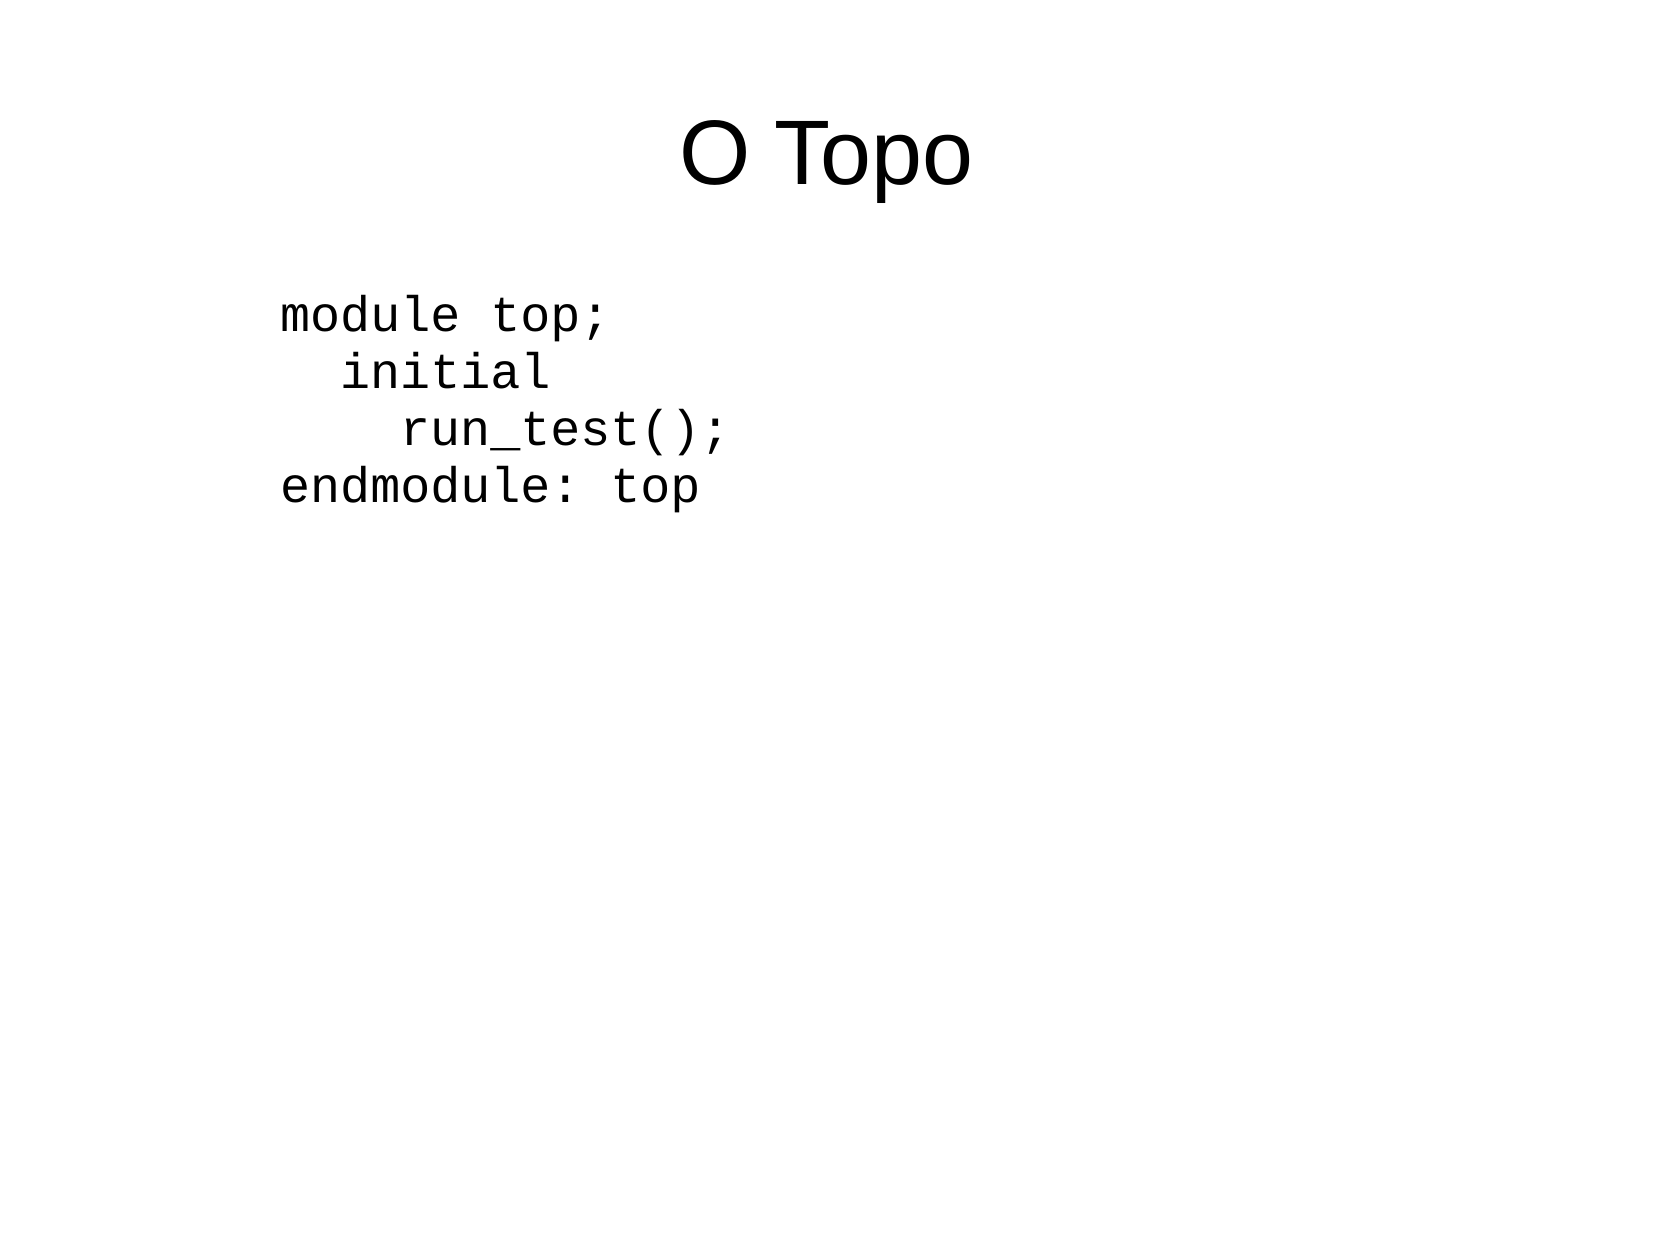

# O Topo
module top;
 initial
 run_test();
endmodule: top